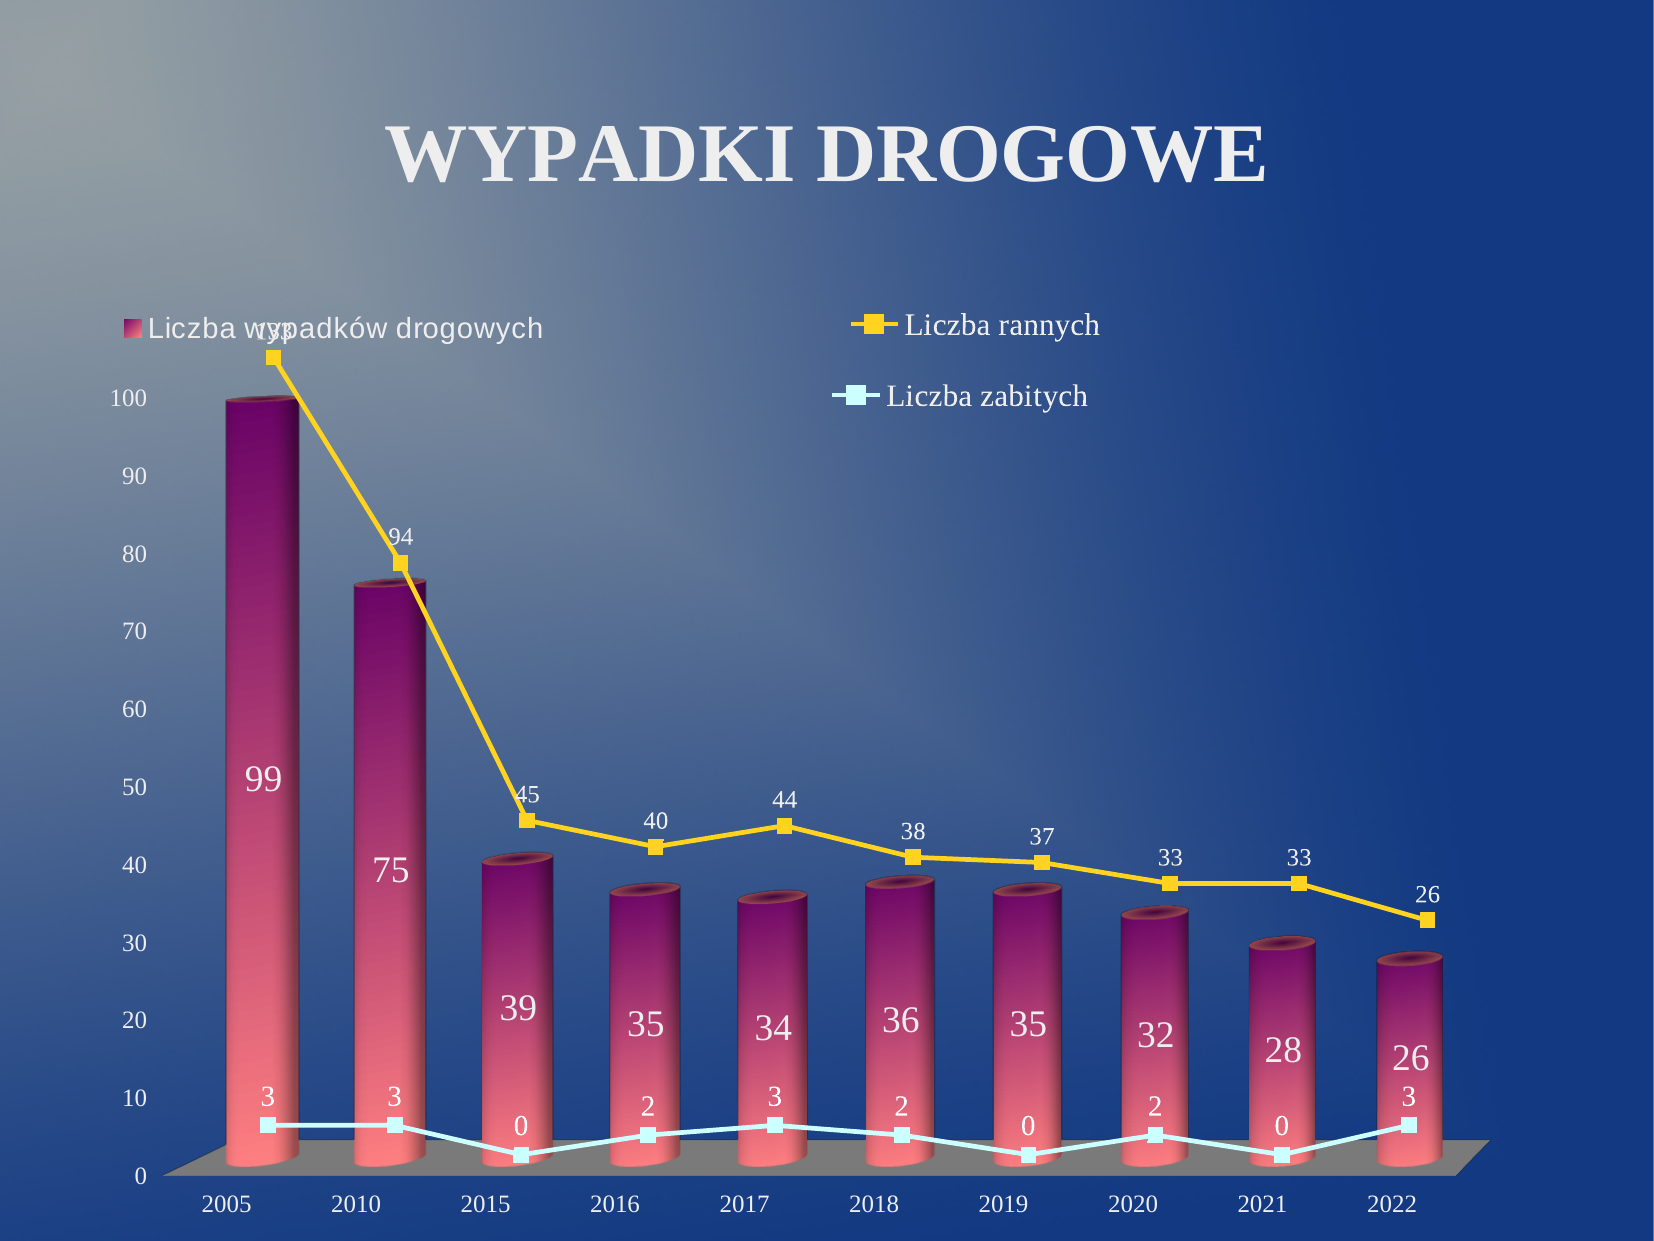

# WYPADKI DROGOWE
### Chart
| Category | Liczba rannych |
|---|---|
| 2005 | 133.0 |
| 2010 | 94.0 |
| 2015 | 45.0 |
| 2016 | 40.0 |
| 2017 | 44.0 |
| 2018 | 38.0 |
| 2019 | 37.0 |
| 2020 | 33.0 |
| 2021 | 33.0 |
| 2022 | 26.0 |
[unsupported chart]
### Chart
| Category | Liczba zabitych |
|---|---|
| 2005 | 3.0 |
| 2010 | 3.0 |
| 2015 | 0.0 |
| 2016 | 2.0 |
| 2017 | 3.0 |
| 2018 | 2.0 |
| 2019 | 0.0 |
| 2020 | 2.0 |
| 2021 | 0.0 |
| 2022 | 3.0 |